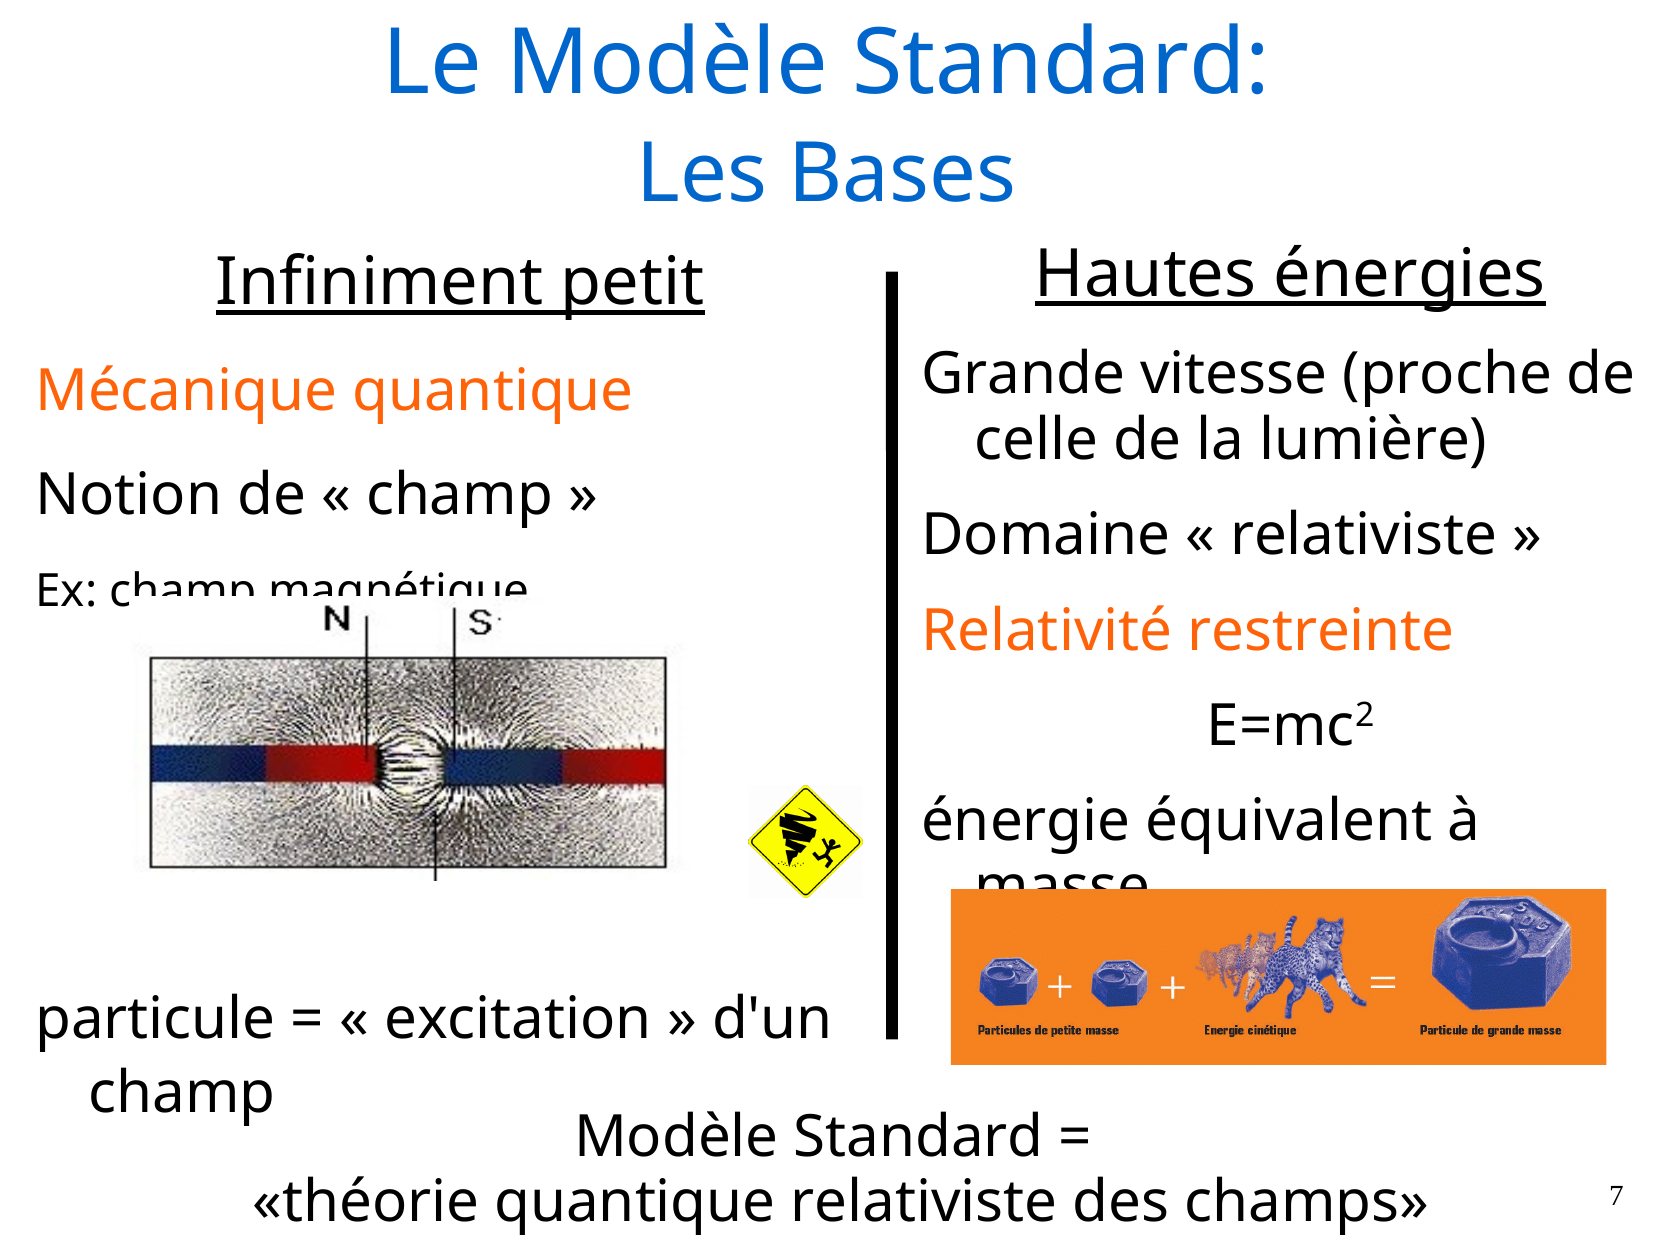

# Le Modèle Standard: Les Bases
Infiniment petit
Mécanique quantique
Notion de « champ »
Ex: champ magnétique
particule = « excitation » d'un champ
Hautes énergies
Grande vitesse (proche de celle de la lumière)‏
Domaine « relativiste »
Relativité restreinte
E=mc2
énergie équivalent à masse
Modèle Standard =
«théorie quantique relativiste des champs»
7